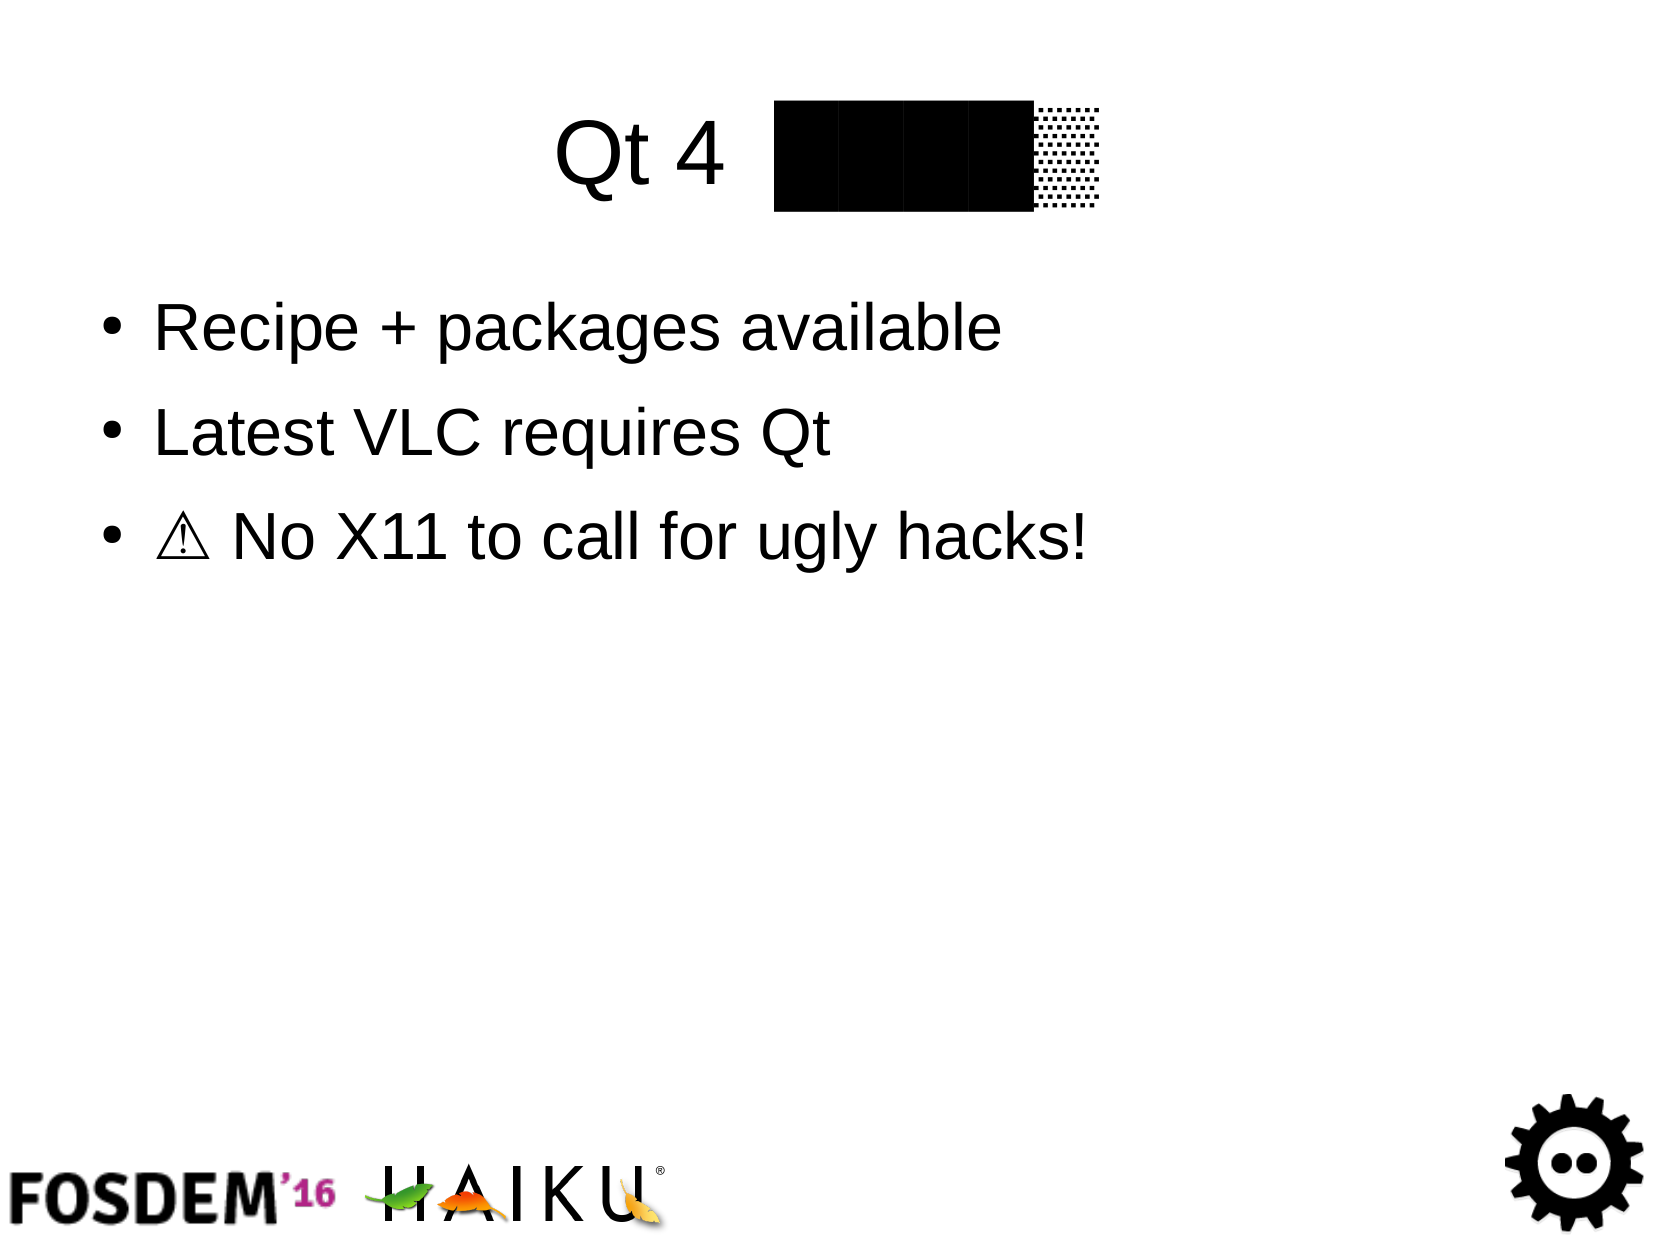

# Qt 4	████▒
Recipe + packages available
Latest VLC requires Qt
⚠ No X11 to call for ugly hacks!